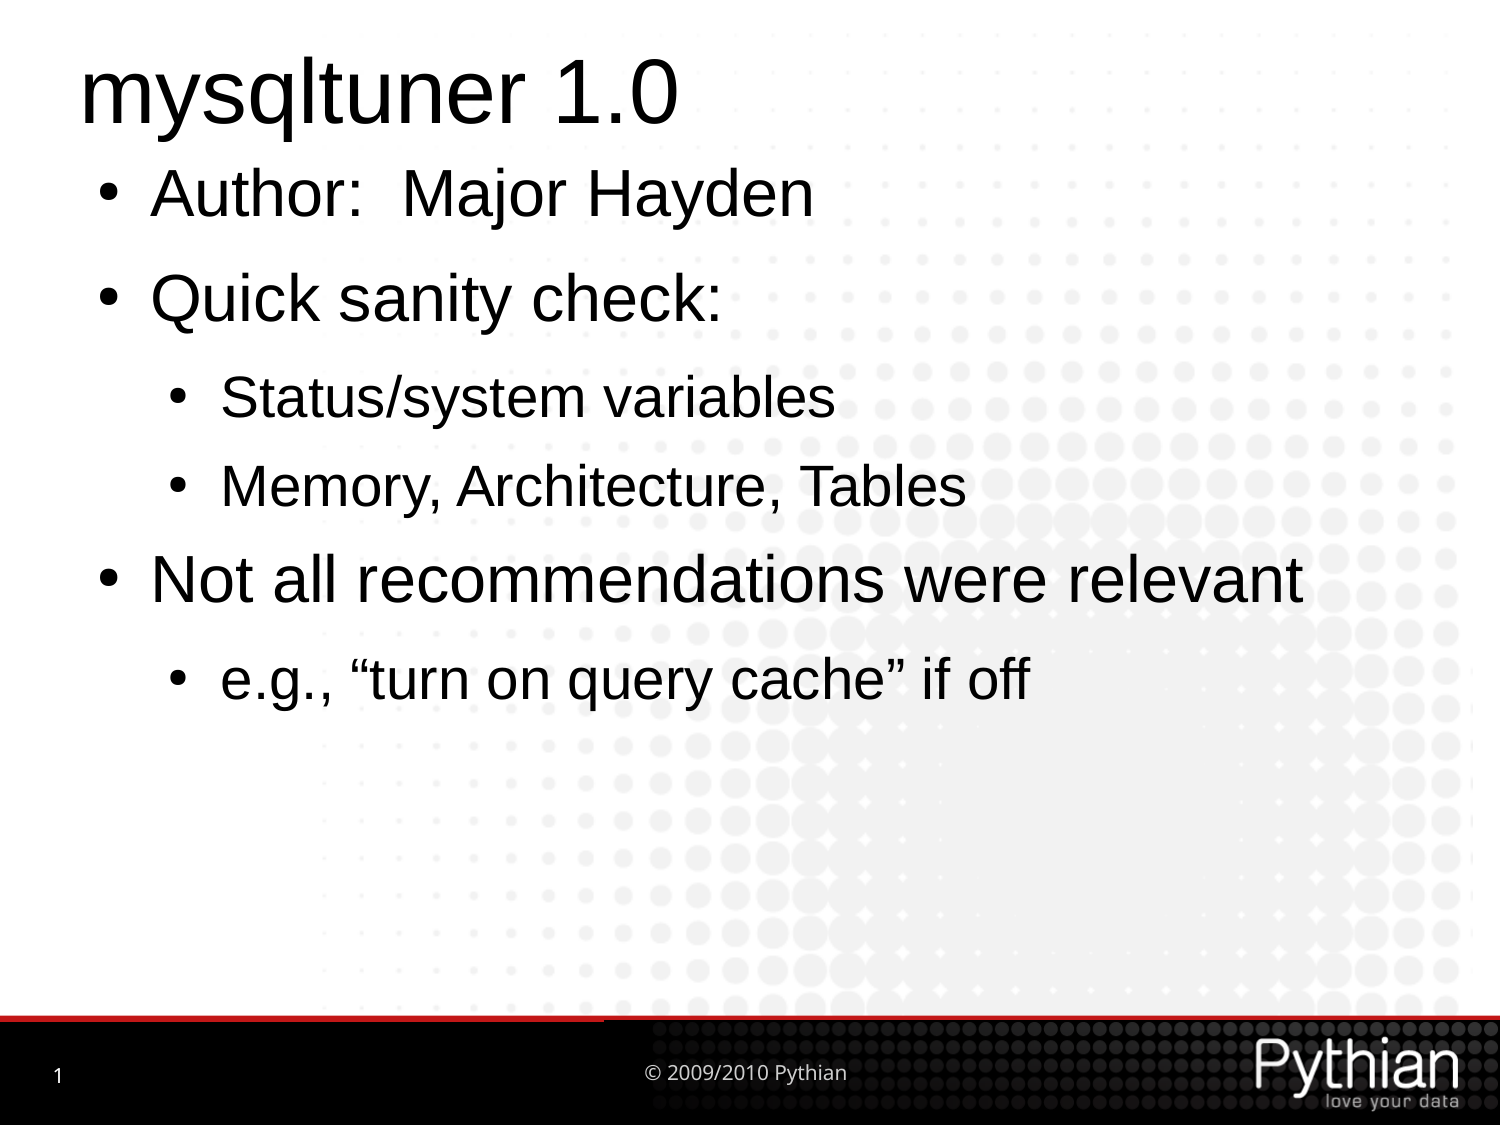

# mysqltuner 1.0
Author: Major Hayden
Quick sanity check:
Status/system variables
Memory, Architecture, Tables
Not all recommendations were relevant
e.g., “turn on query cache” if off